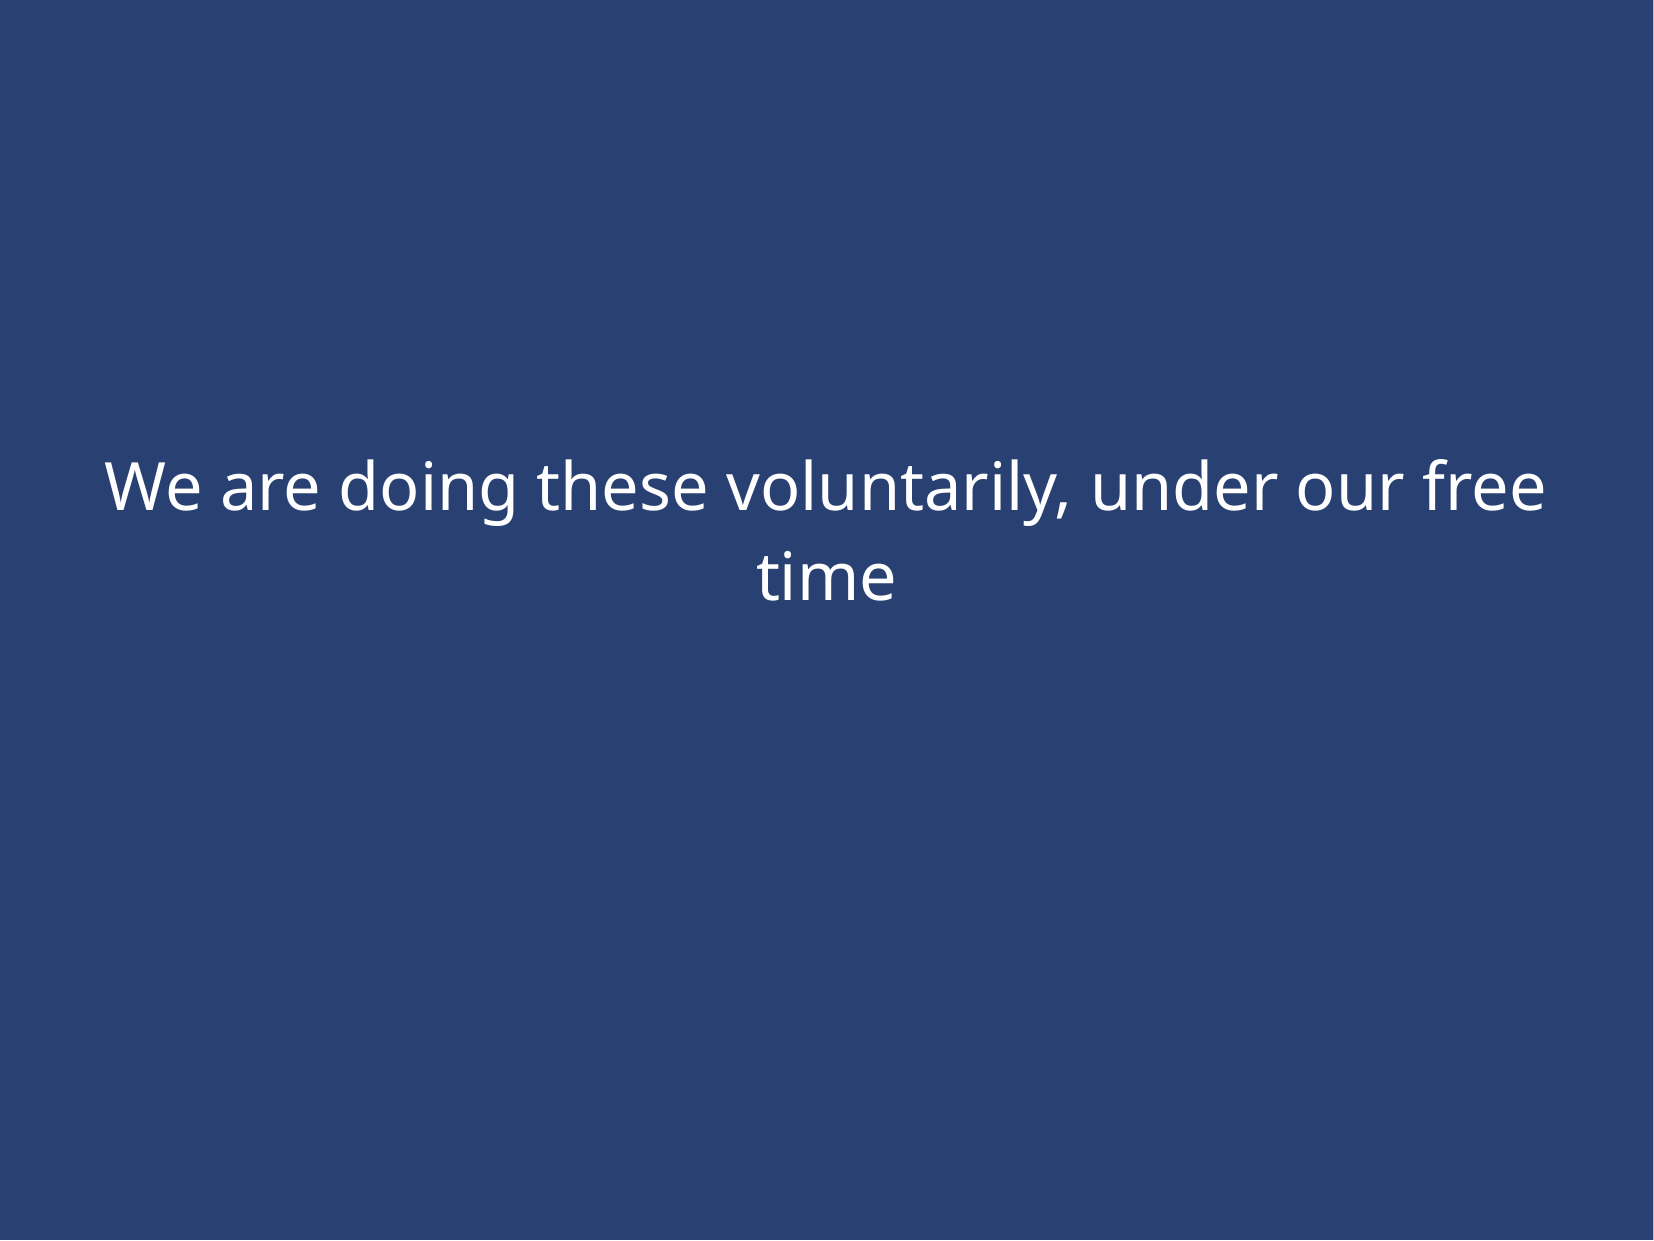

# We are doing these voluntarily, under our free time